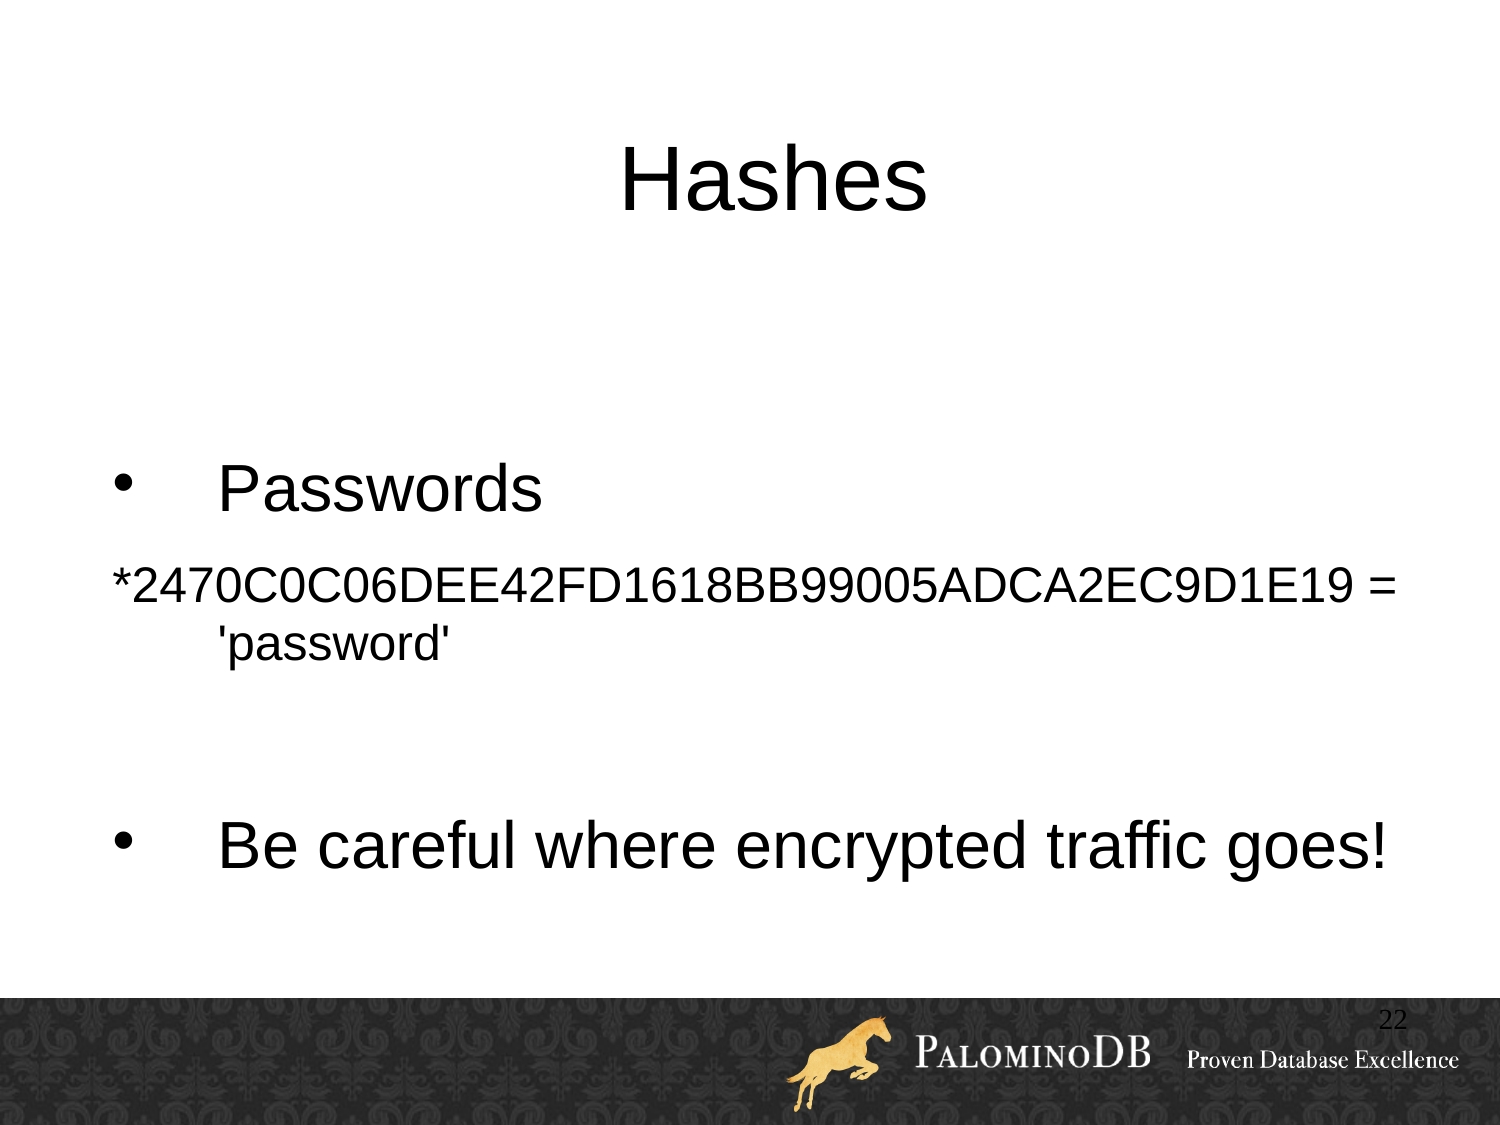

# Hashes
Passwords
*2470C0C06DEE42FD1618BB99005ADCA2EC9D1E19 = 'password'
Be careful where encrypted traffic goes!